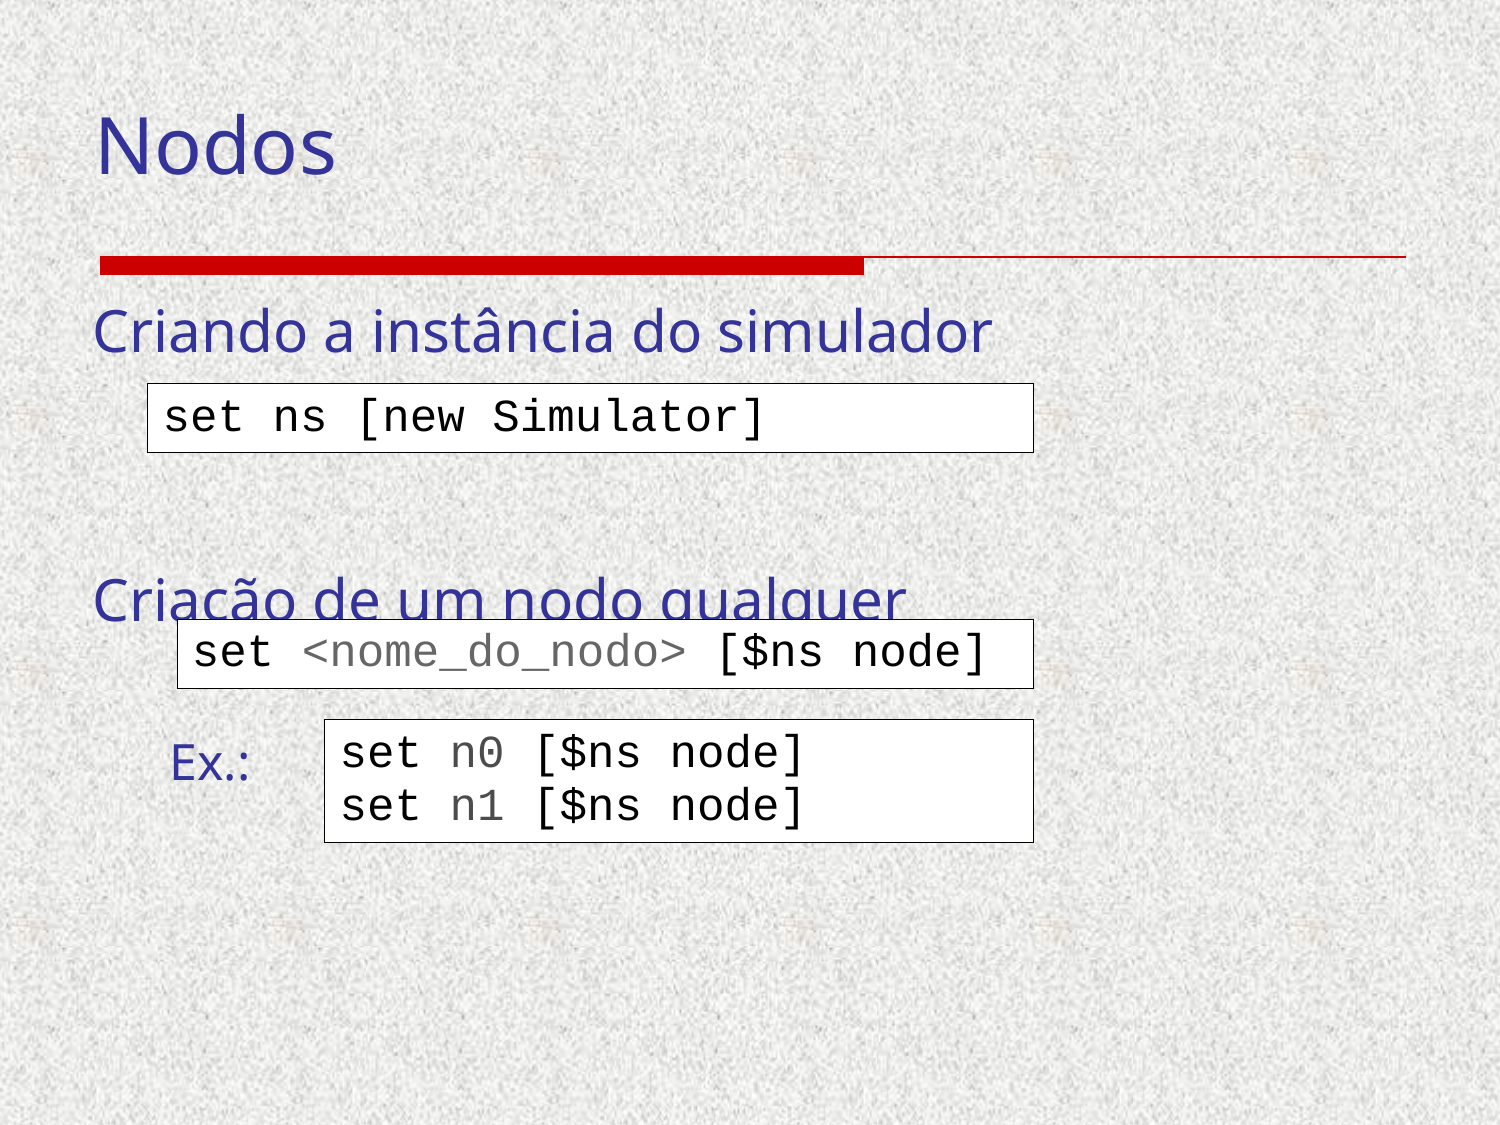

# Nodos
Criando a instância do simulador
Criação de um nodo qualquer
Ex.:
set ns [new Simulator]
set <nome_do_nodo> [$ns node]
set n0 [$ns node]
set n1 [$ns node]